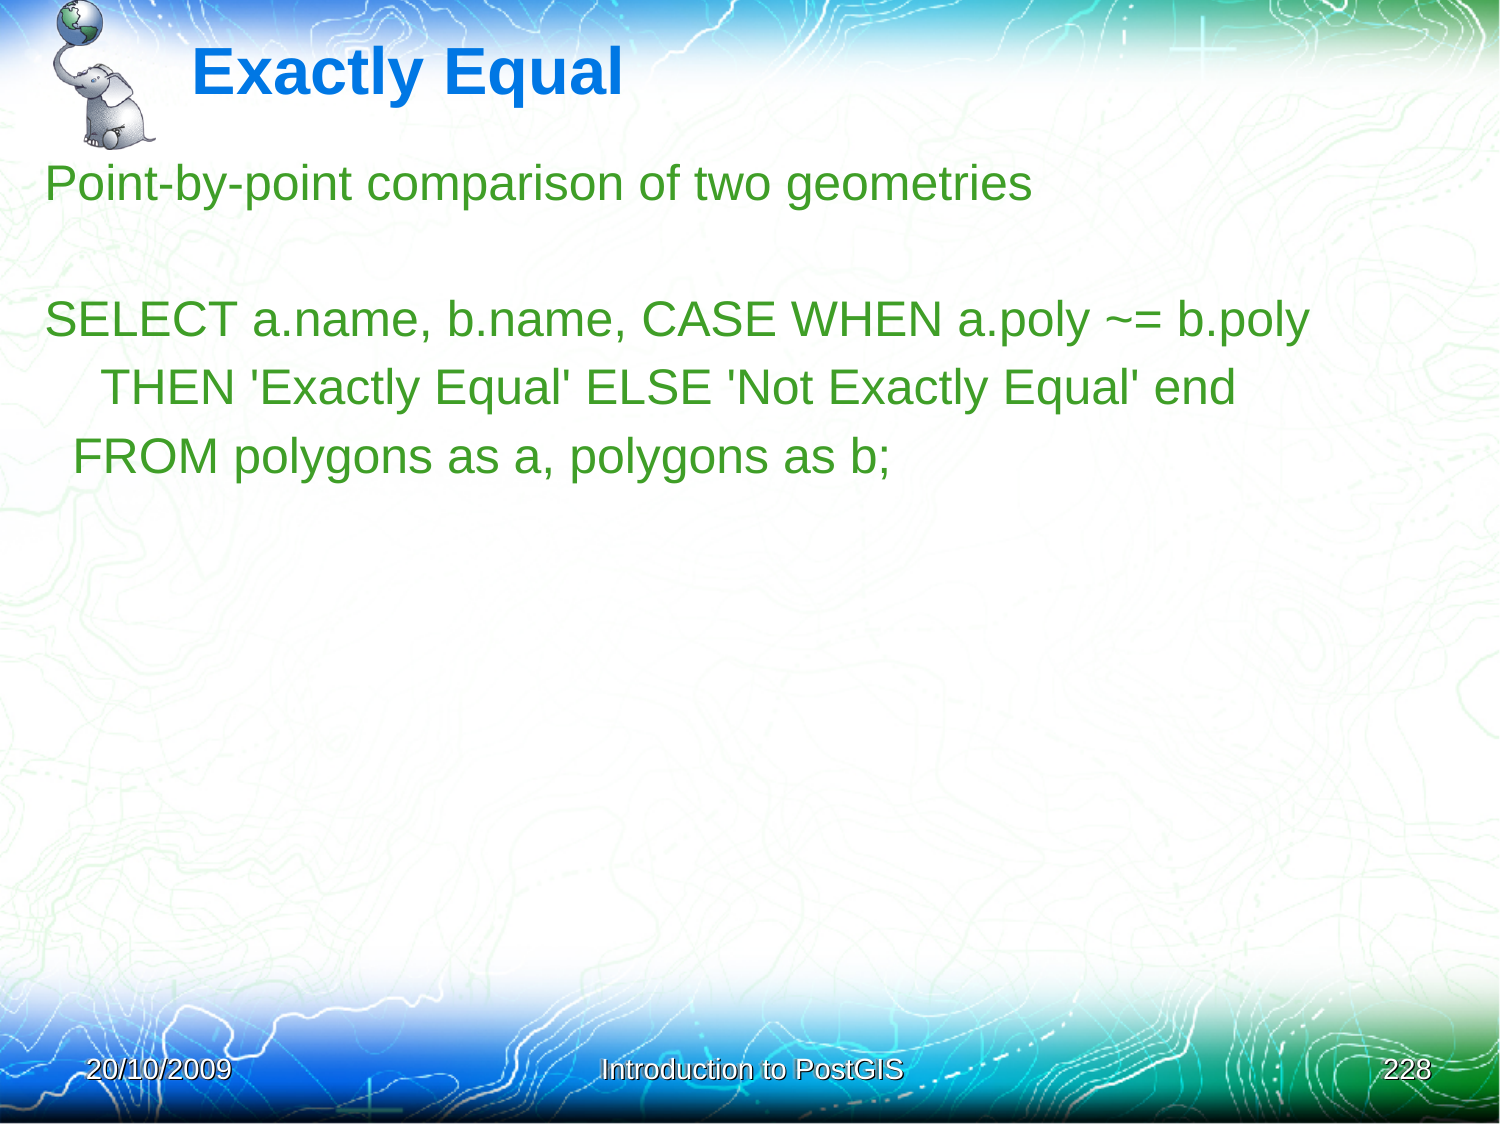

# Exactly Equal
Point-by-point comparison of two geometries
SELECT a.name, b.name, CASE WHEN a.poly ~= b.poly
 THEN 'Exactly Equal' ELSE 'Not Exactly Equal' end
 FROM polygons as a, polygons as b;
20/10/2009
Introduction to PostGIS
228